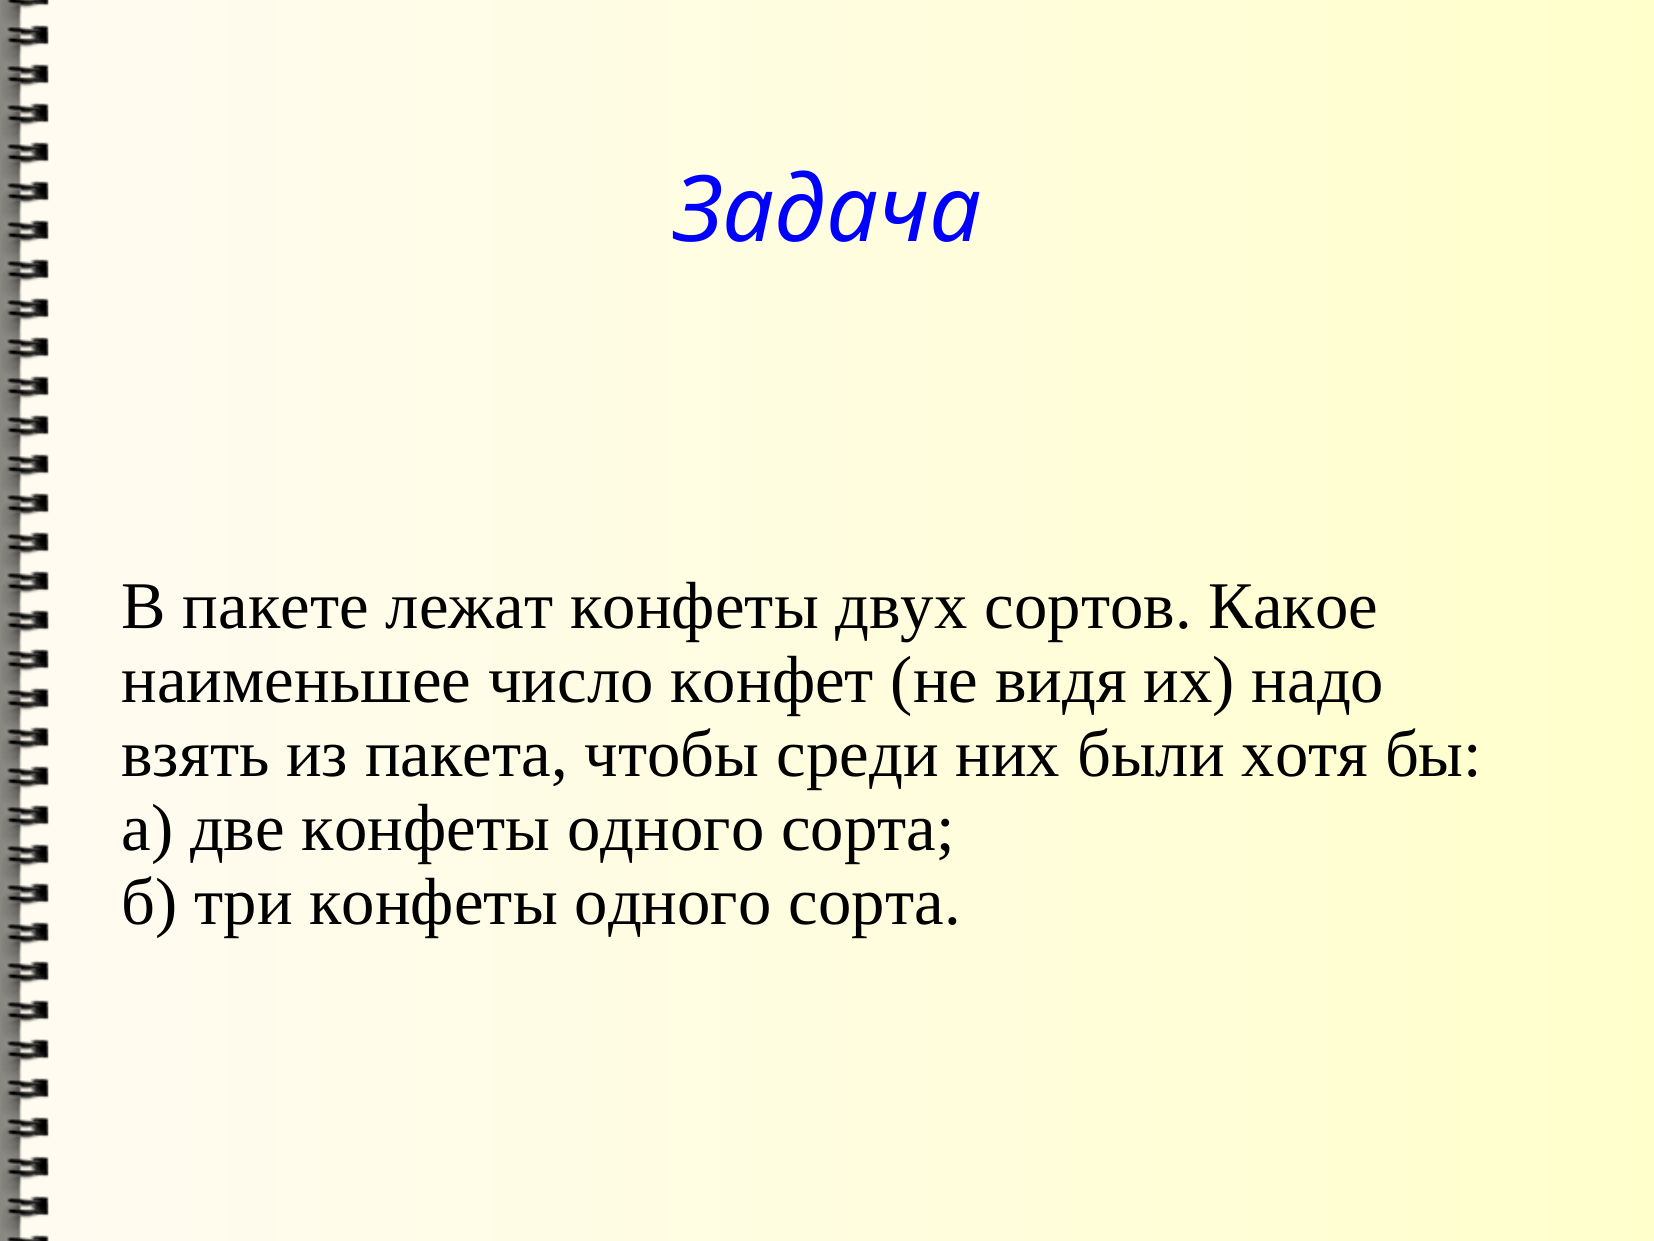

# Задача
В пакете лежат конфеты двух сортов. Какое наименьшее число конфет (не видя их) надо взять из пакета, чтобы среди них были хотя бы:
а) две конфеты одного сорта;
б) три конфеты одного сорта.